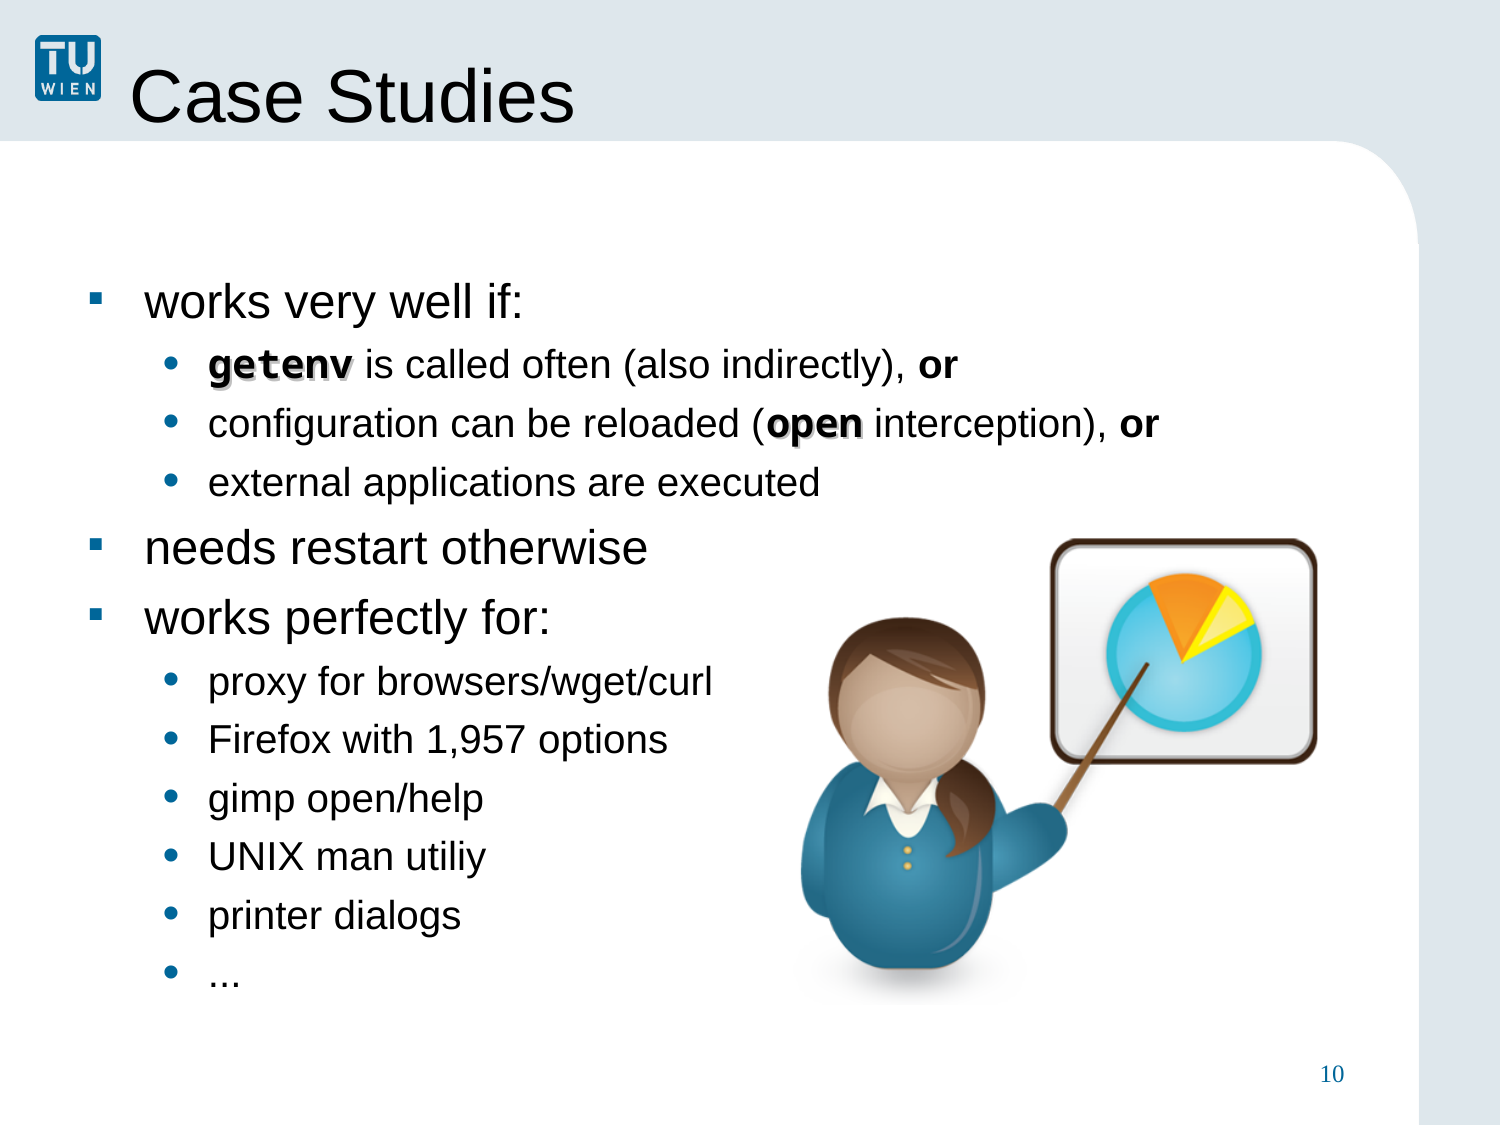

# Case Studies
works very well if:
getenv is called often (also indirectly), or
configuration can be reloaded (open interception), or
external applications are executed
needs restart otherwise
works perfectly for:
proxy for browsers/wget/curl
Firefox with 1,957 options
gimp open/help
UNIX man utiliy
printer dialogs
...
10